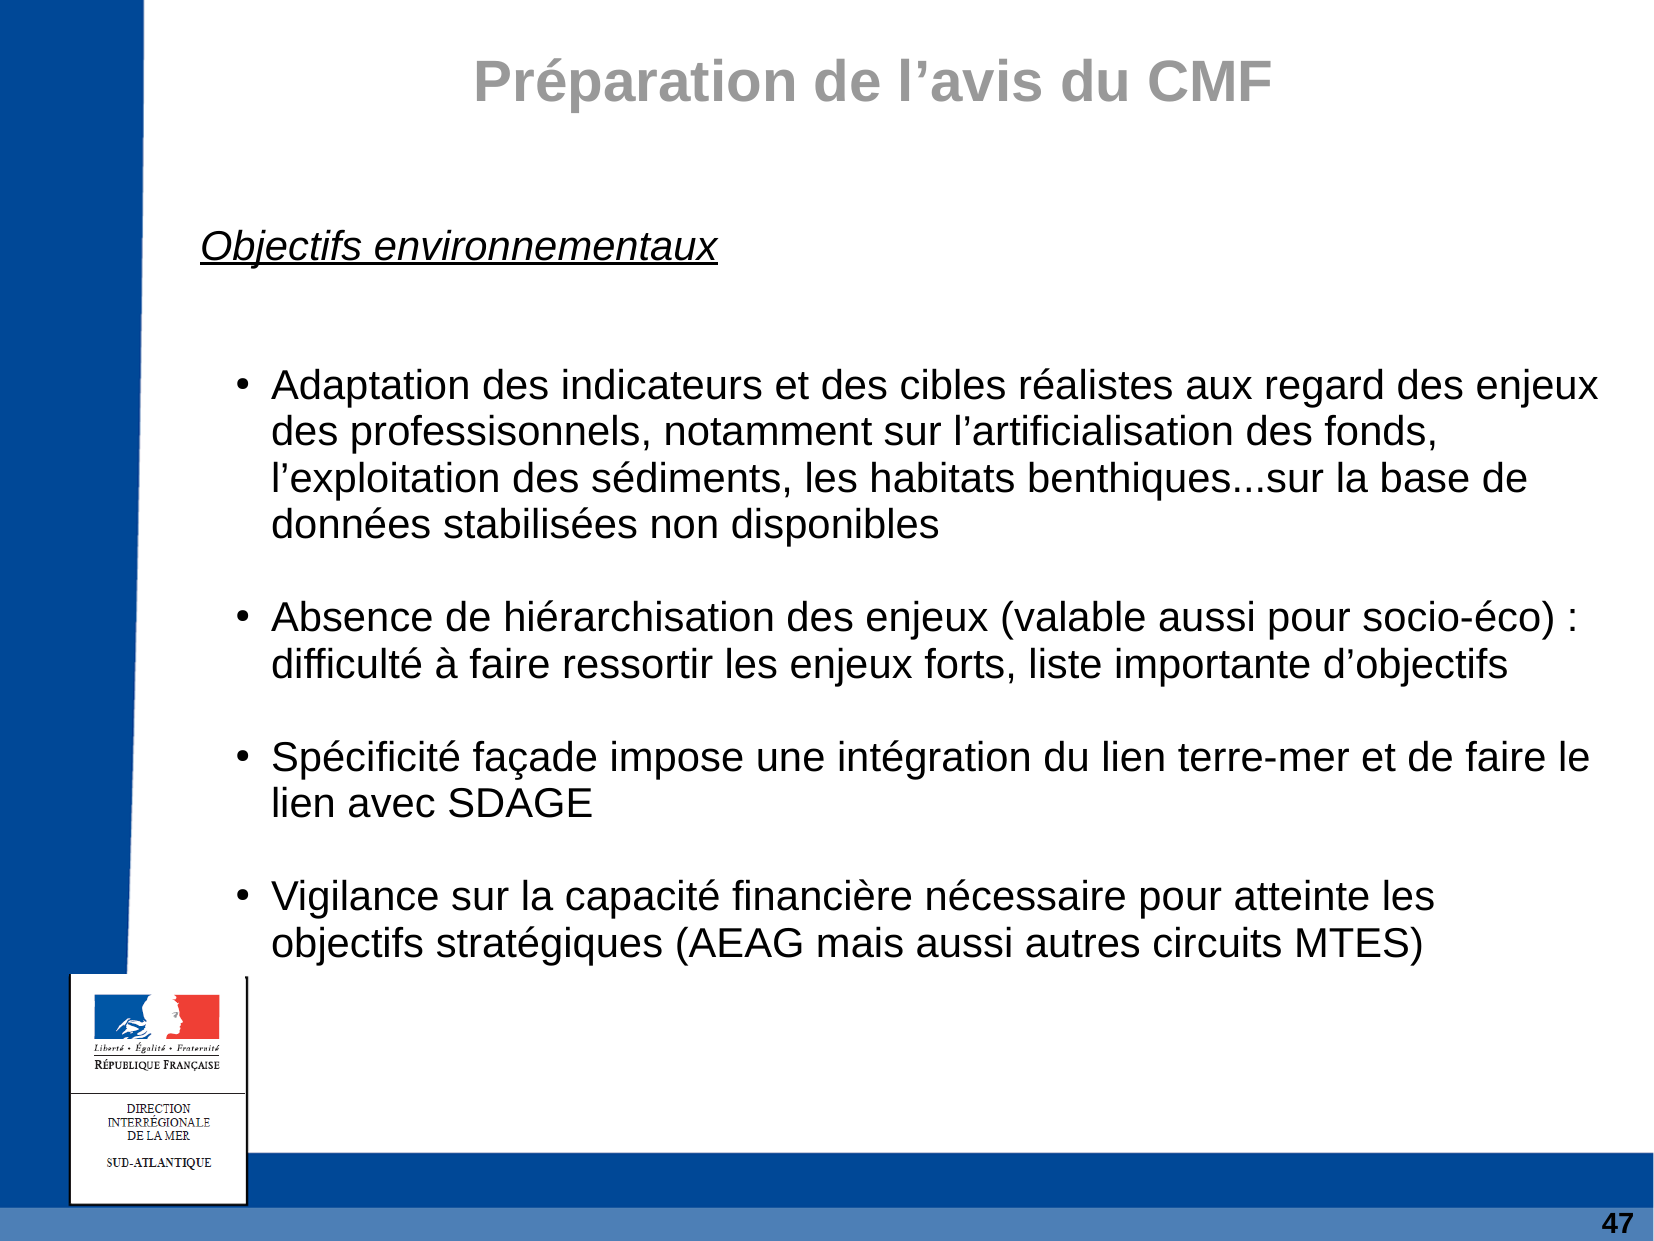

Préparation de l’avis du CMF
Objectifs environnementaux
Adaptation des indicateurs et des cibles réalistes aux regard des enjeux des professisonnels, notamment sur l’artificialisation des fonds, l’exploitation des sédiments, les habitats benthiques...sur la base de données stabilisées non disponibles
Absence de hiérarchisation des enjeux (valable aussi pour socio-éco) : difficulté à faire ressortir les enjeux forts, liste importante d’objectifs
Spécificité façade impose une intégration du lien terre-mer et de faire le lien avec SDAGE
Vigilance sur la capacité financière nécessaire pour atteinte les objectifs stratégiques (AEAG mais aussi autres circuits MTES)